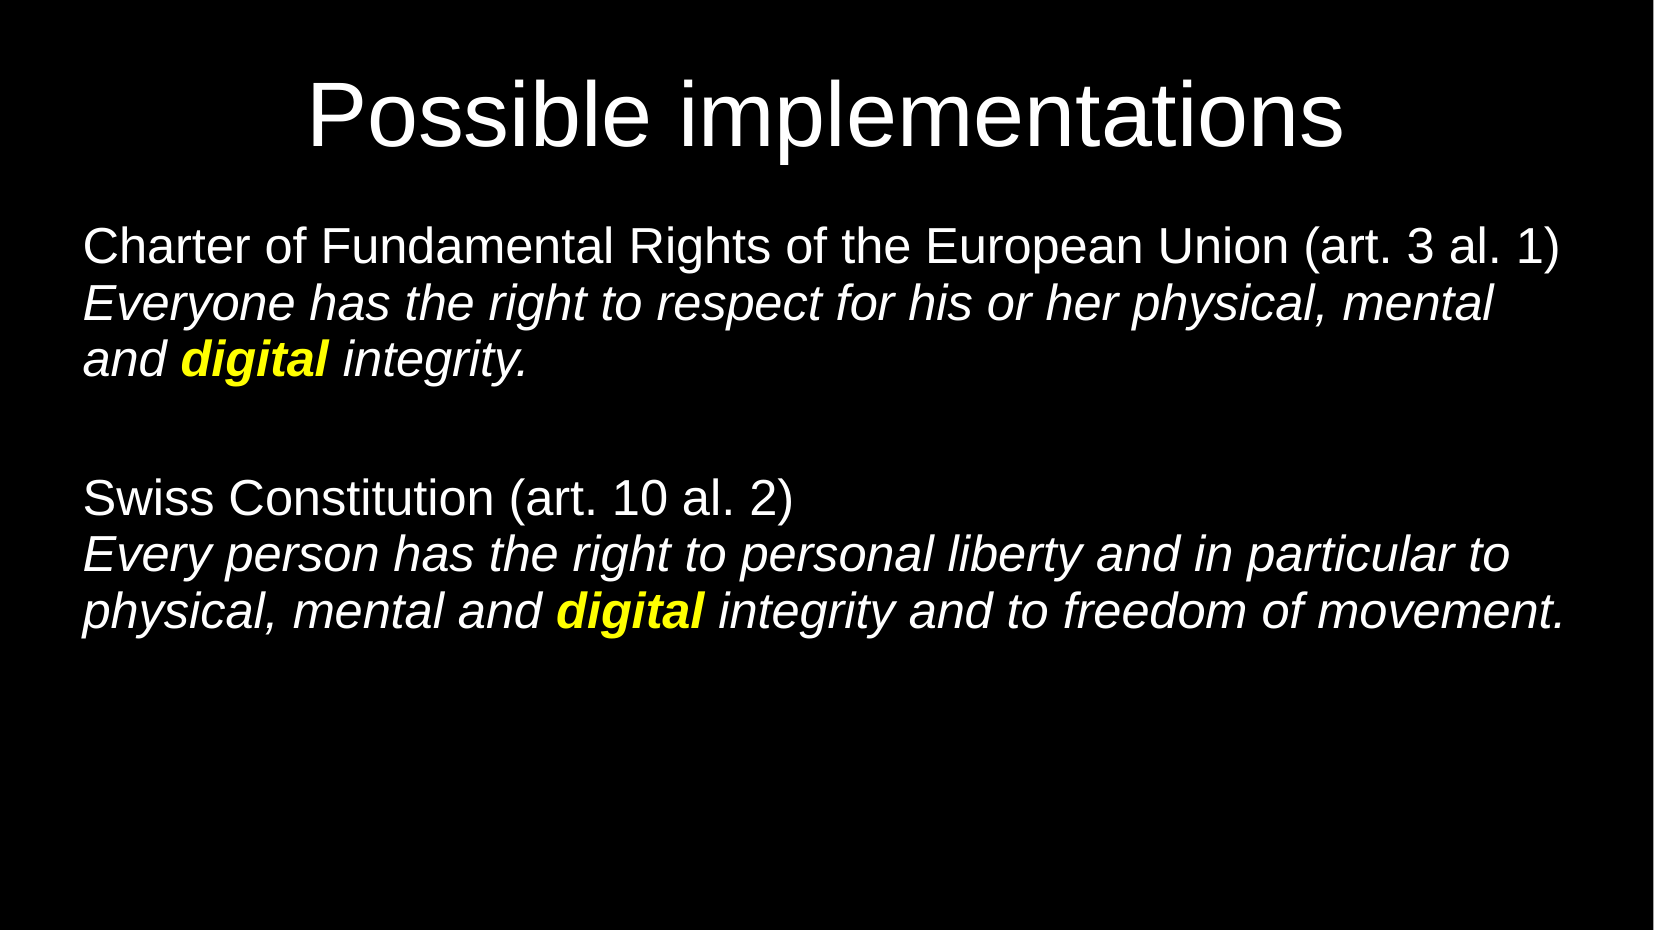

# Possible implementations
Charter of Fundamental Rights of the European Union (art. 3 al. 1)
Everyone has the right to respect for his or her physical, mental and digital integrity.
Swiss Constitution (art. 10 al. 2)
Every person has the right to personal liberty and in particular to physical, mental and digital integrity and to freedom of movement.